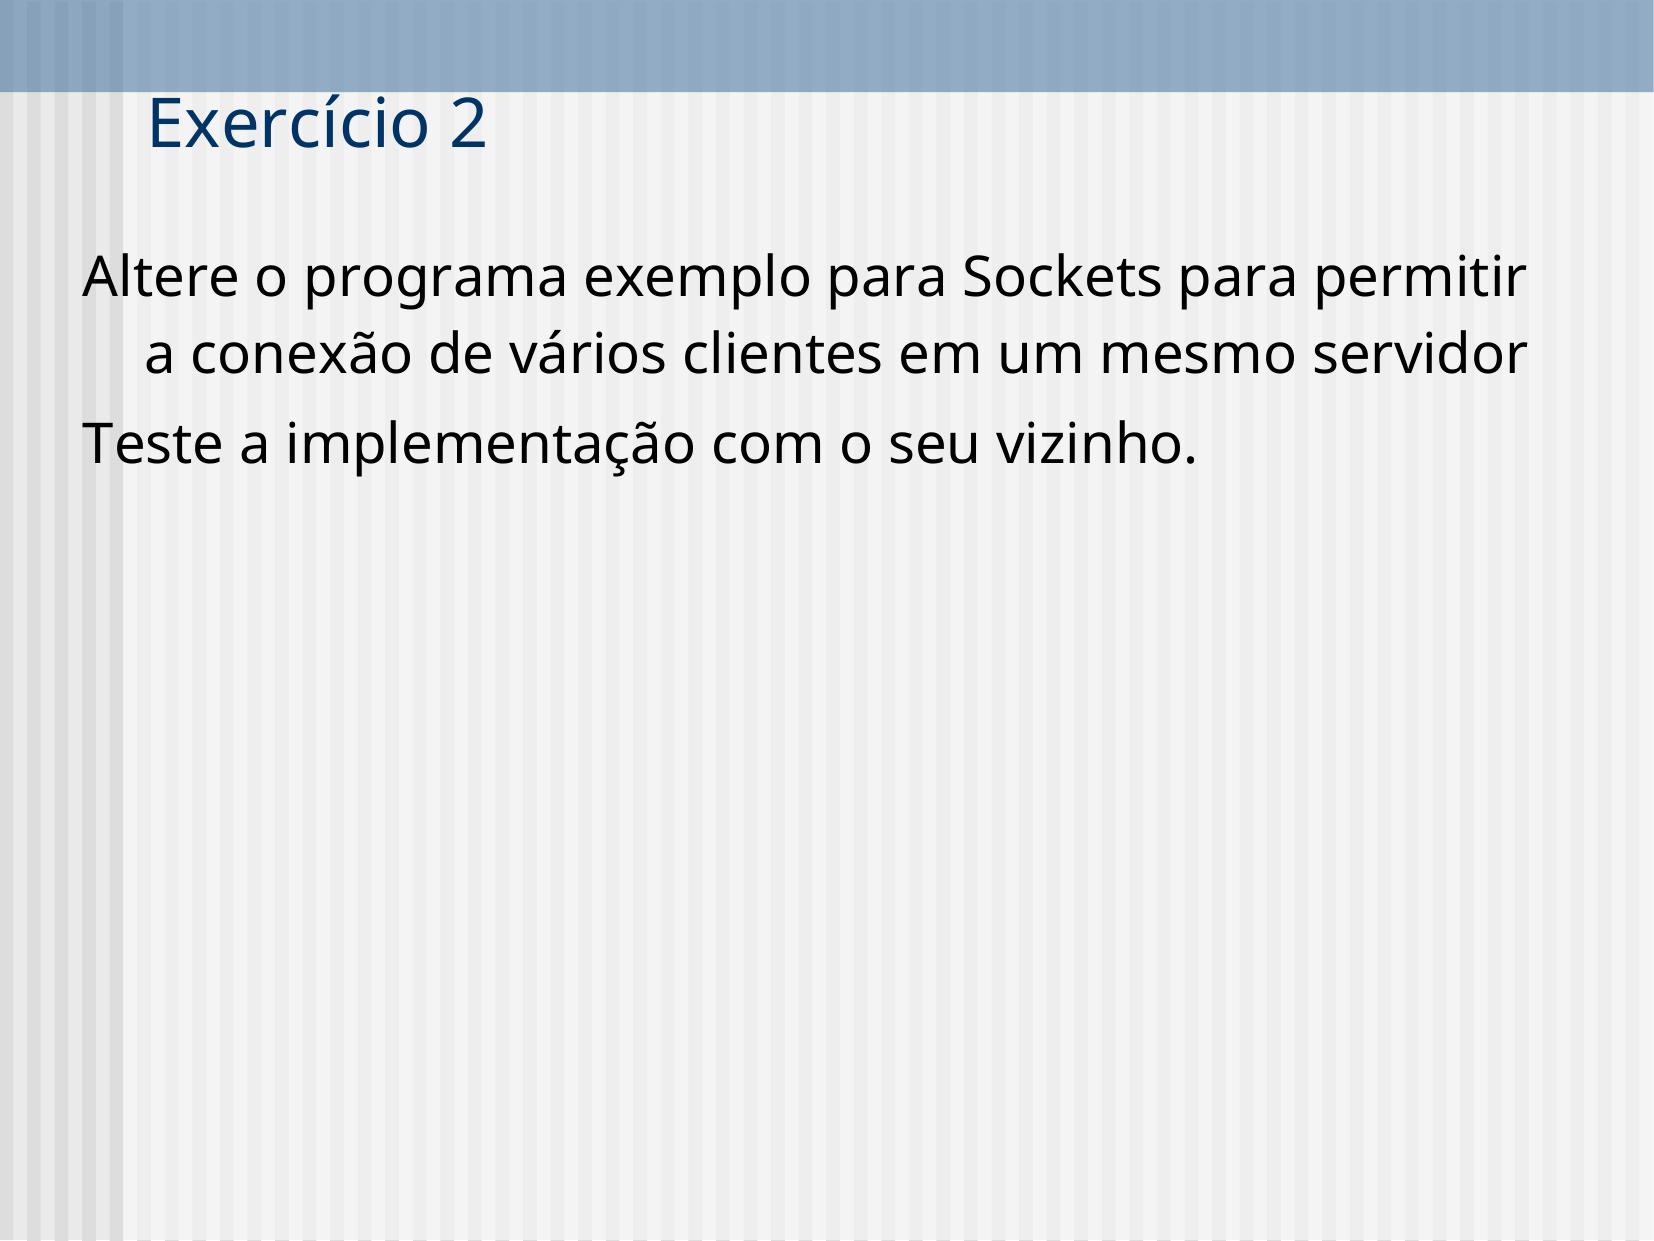

# Exercício 2
Altere o programa exemplo para Sockets para permitir a conexão de vários clientes em um mesmo servidor
Teste a implementação com o seu vizinho.